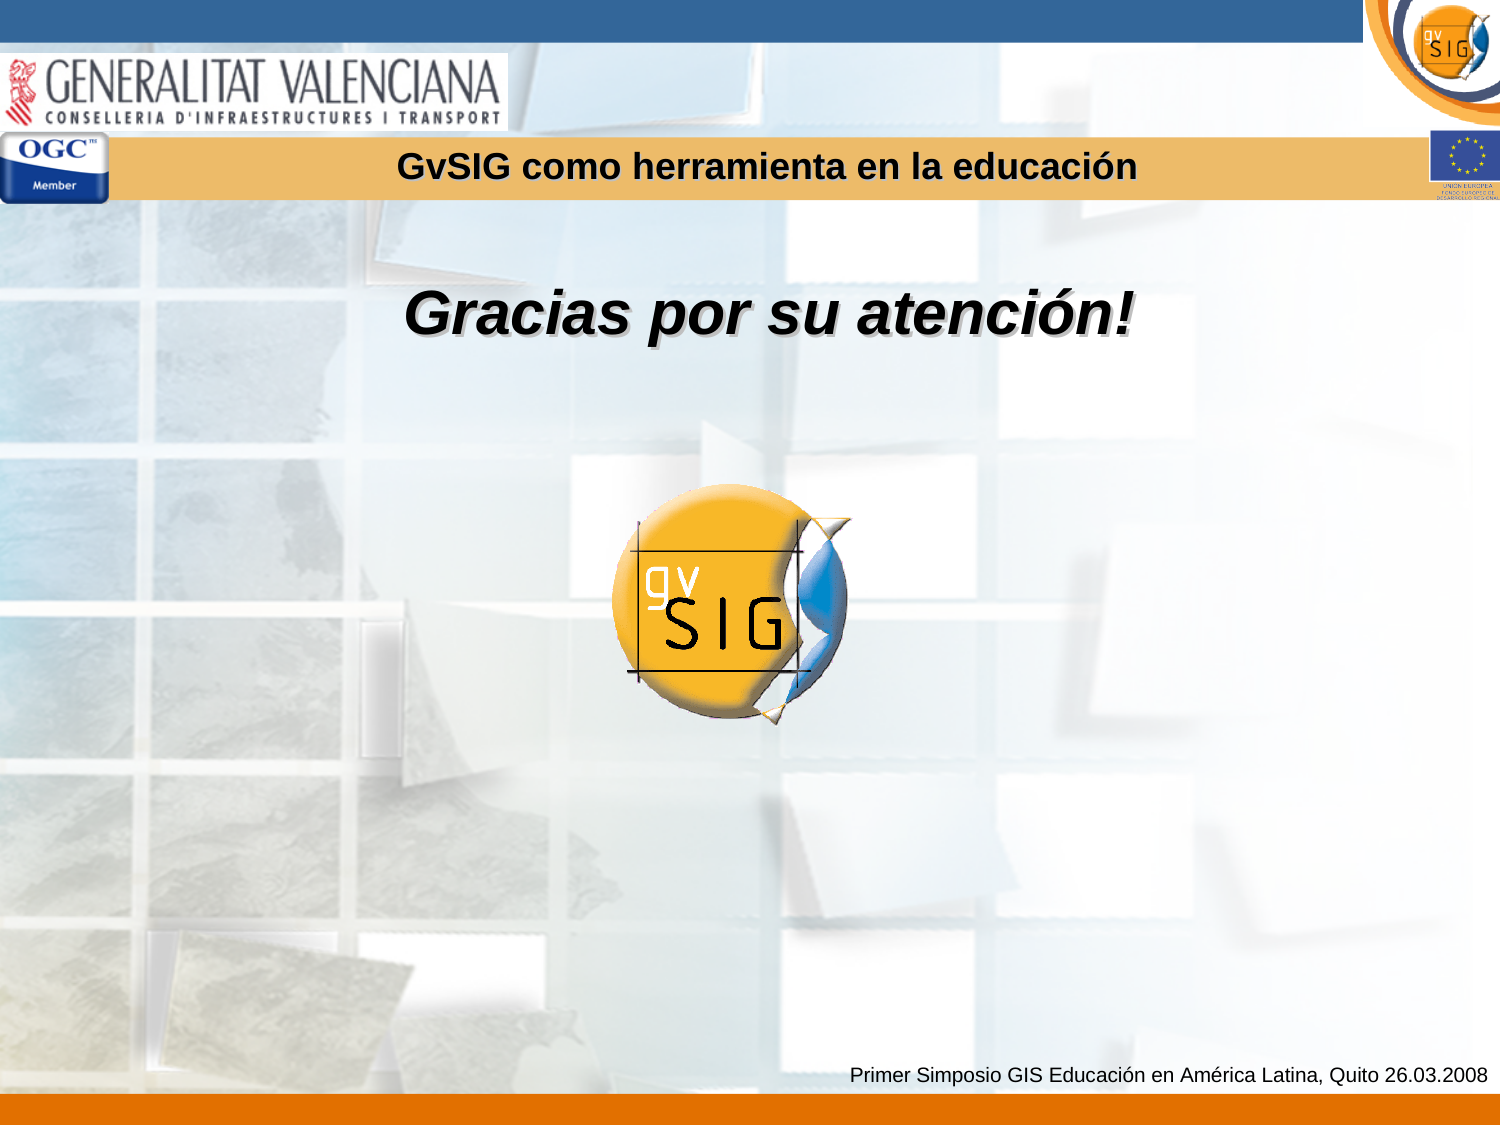

GvSIG como herramienta en la educación
Gracias por su atención!